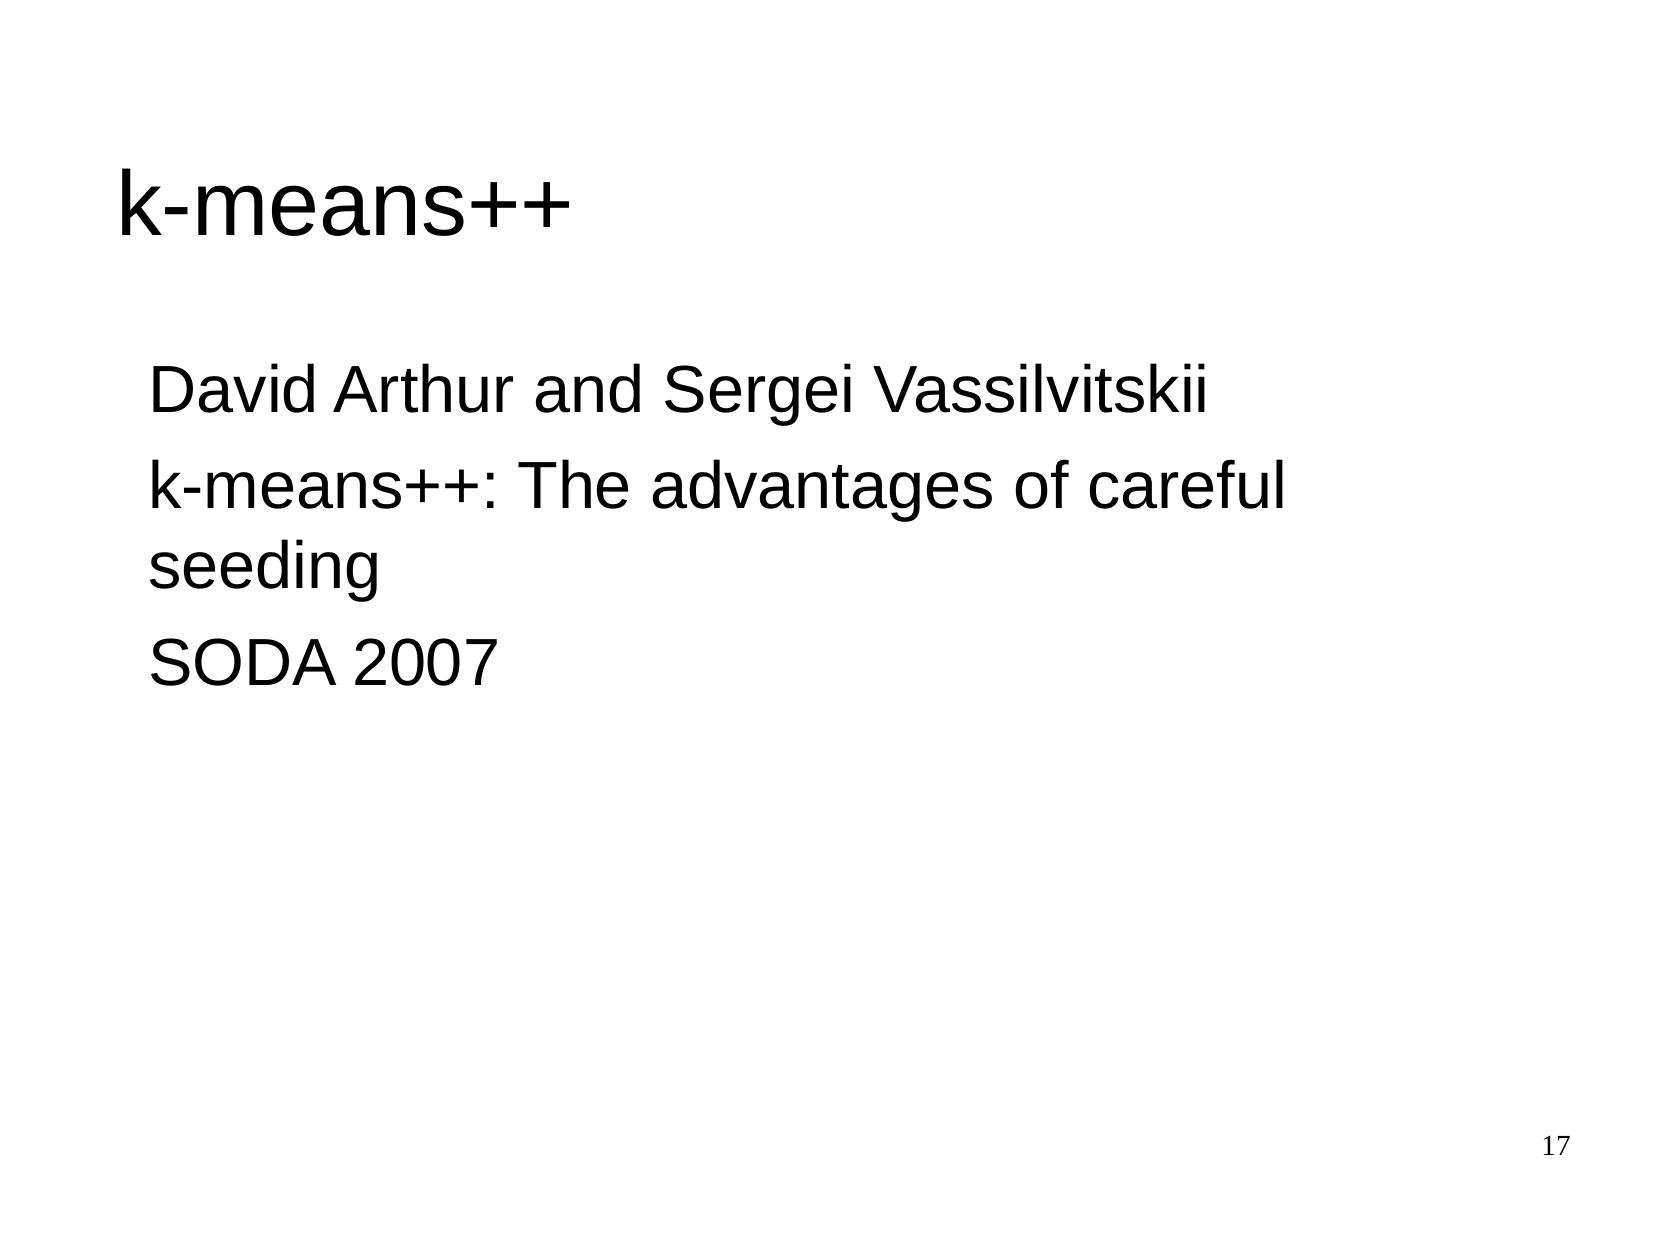

# k-means++
Boston University Slideshow Title Goes Here
David Arthur and Sergei Vassilvitskii
k-means++: The advantages of careful seeding
SODA 2007
17